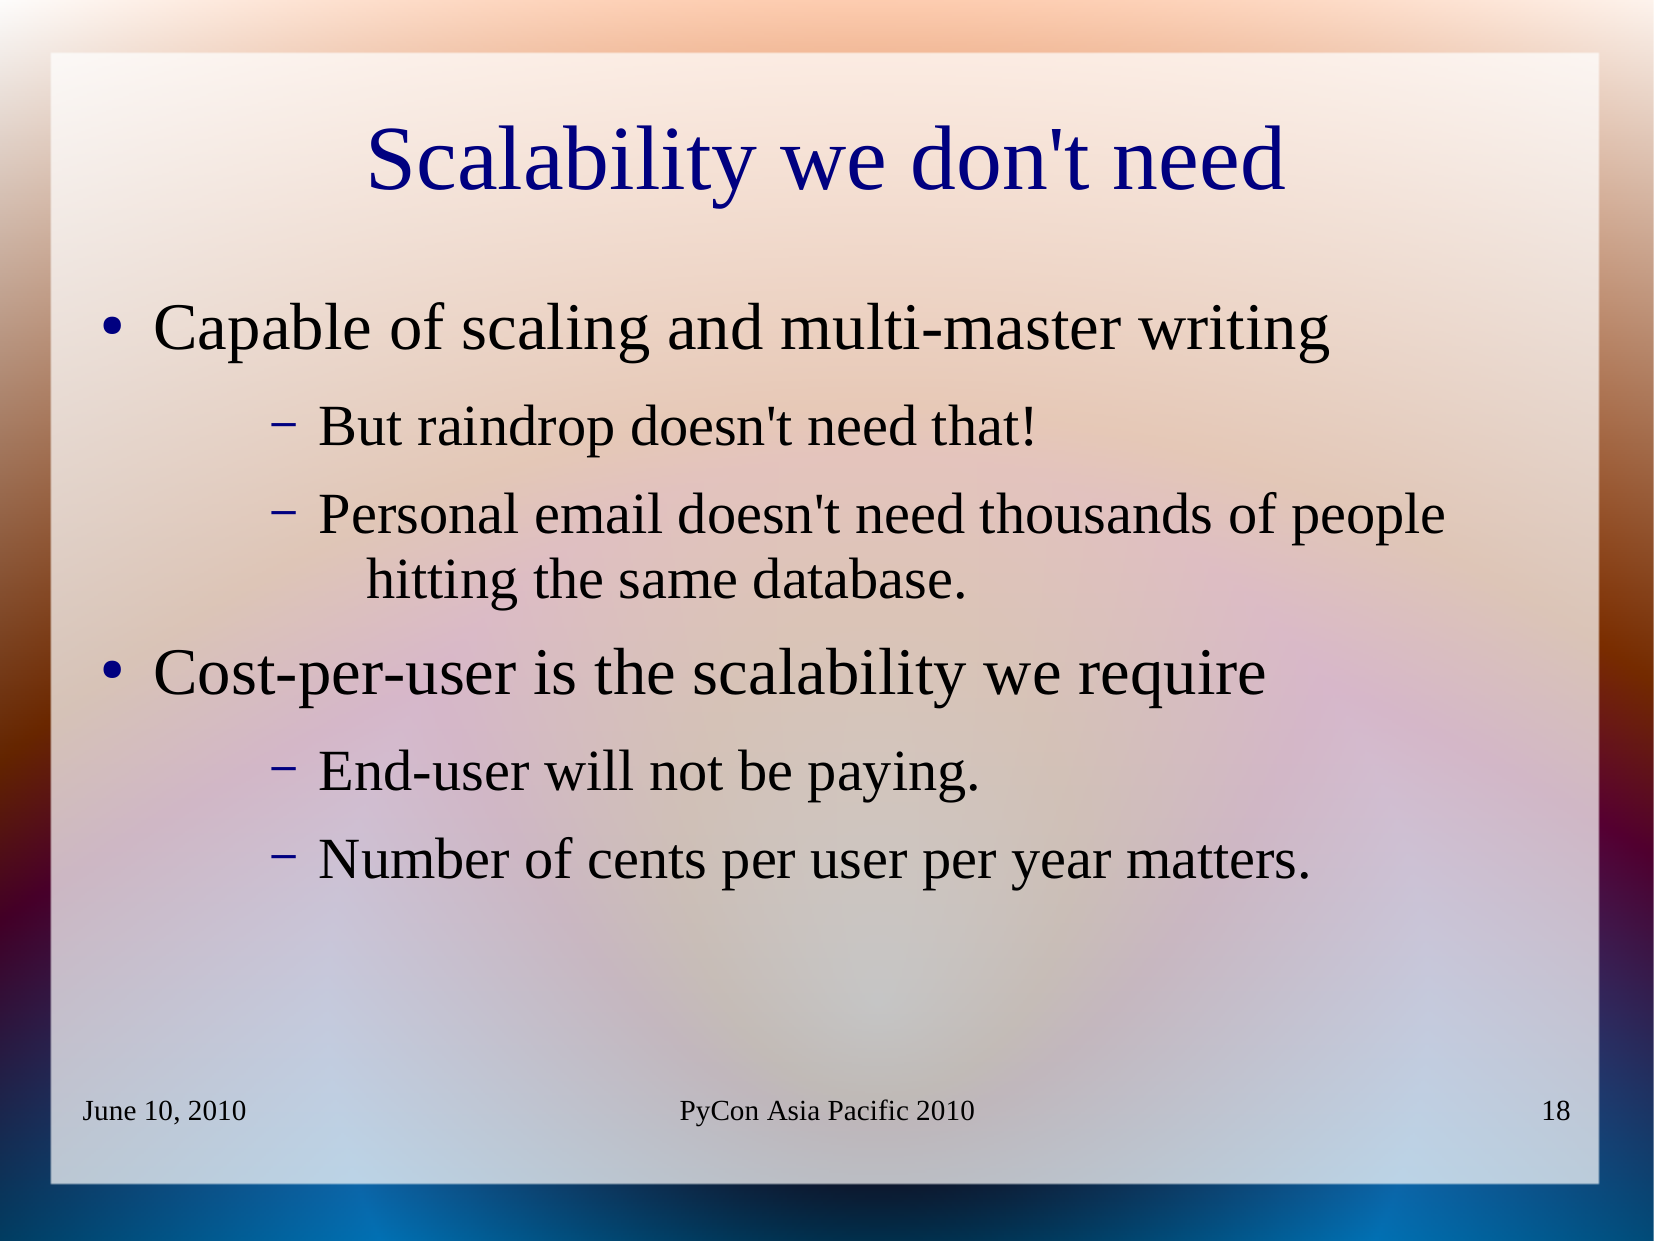

# Scalability we don't need
Capable of scaling and multi-master writing
But raindrop doesn't need that!
Personal email doesn't need thousands of people hitting the same database.
Cost-per-user is the scalability we require
End-user will not be paying.
Number of cents per user per year matters.
June 10, 2010
PyCon Asia Pacific 2010
18